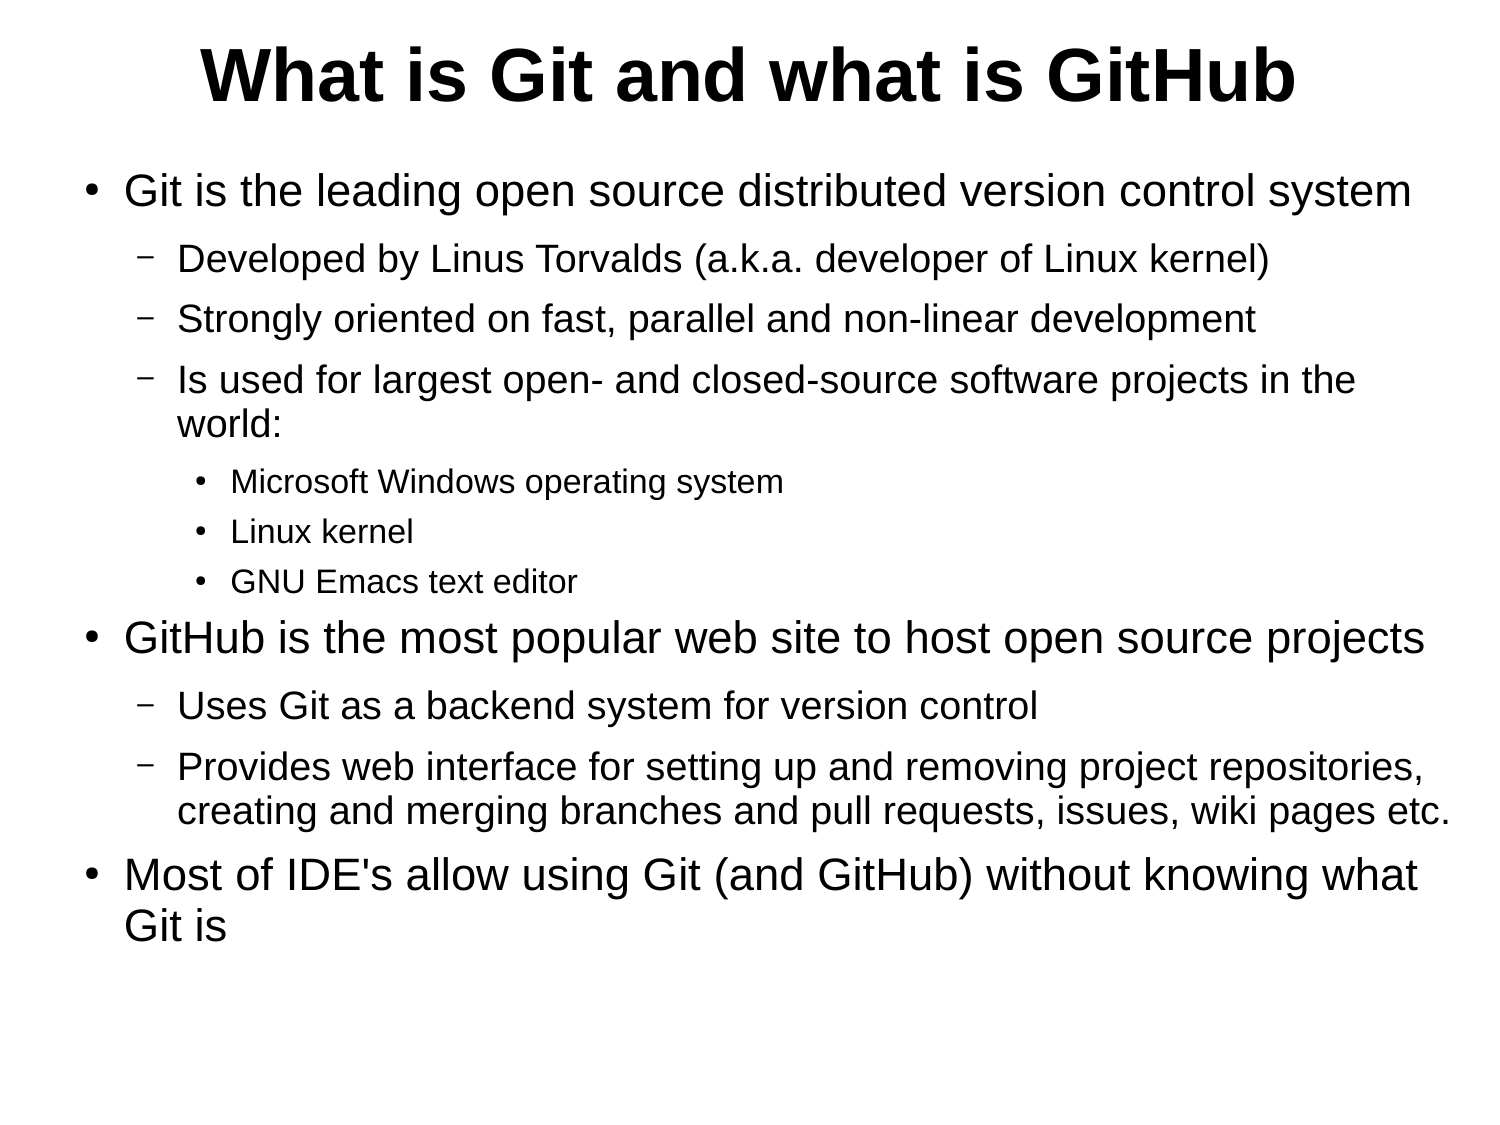

# What is Git and what is GitHub
Git is the leading open source distributed version control system
Developed by Linus Torvalds (a.k.a. developer of Linux kernel)
Strongly oriented on fast, parallel and non-linear development
Is used for largest open- and closed-source software projects in the world:
Microsoft Windows operating system
Linux kernel
GNU Emacs text editor
GitHub is the most popular web site to host open source projects
Uses Git as a backend system for version control
Provides web interface for setting up and removing project repositories, creating and merging branches and pull requests, issues, wiki pages etc.
Most of IDE's allow using Git (and GitHub) without knowing what Git is